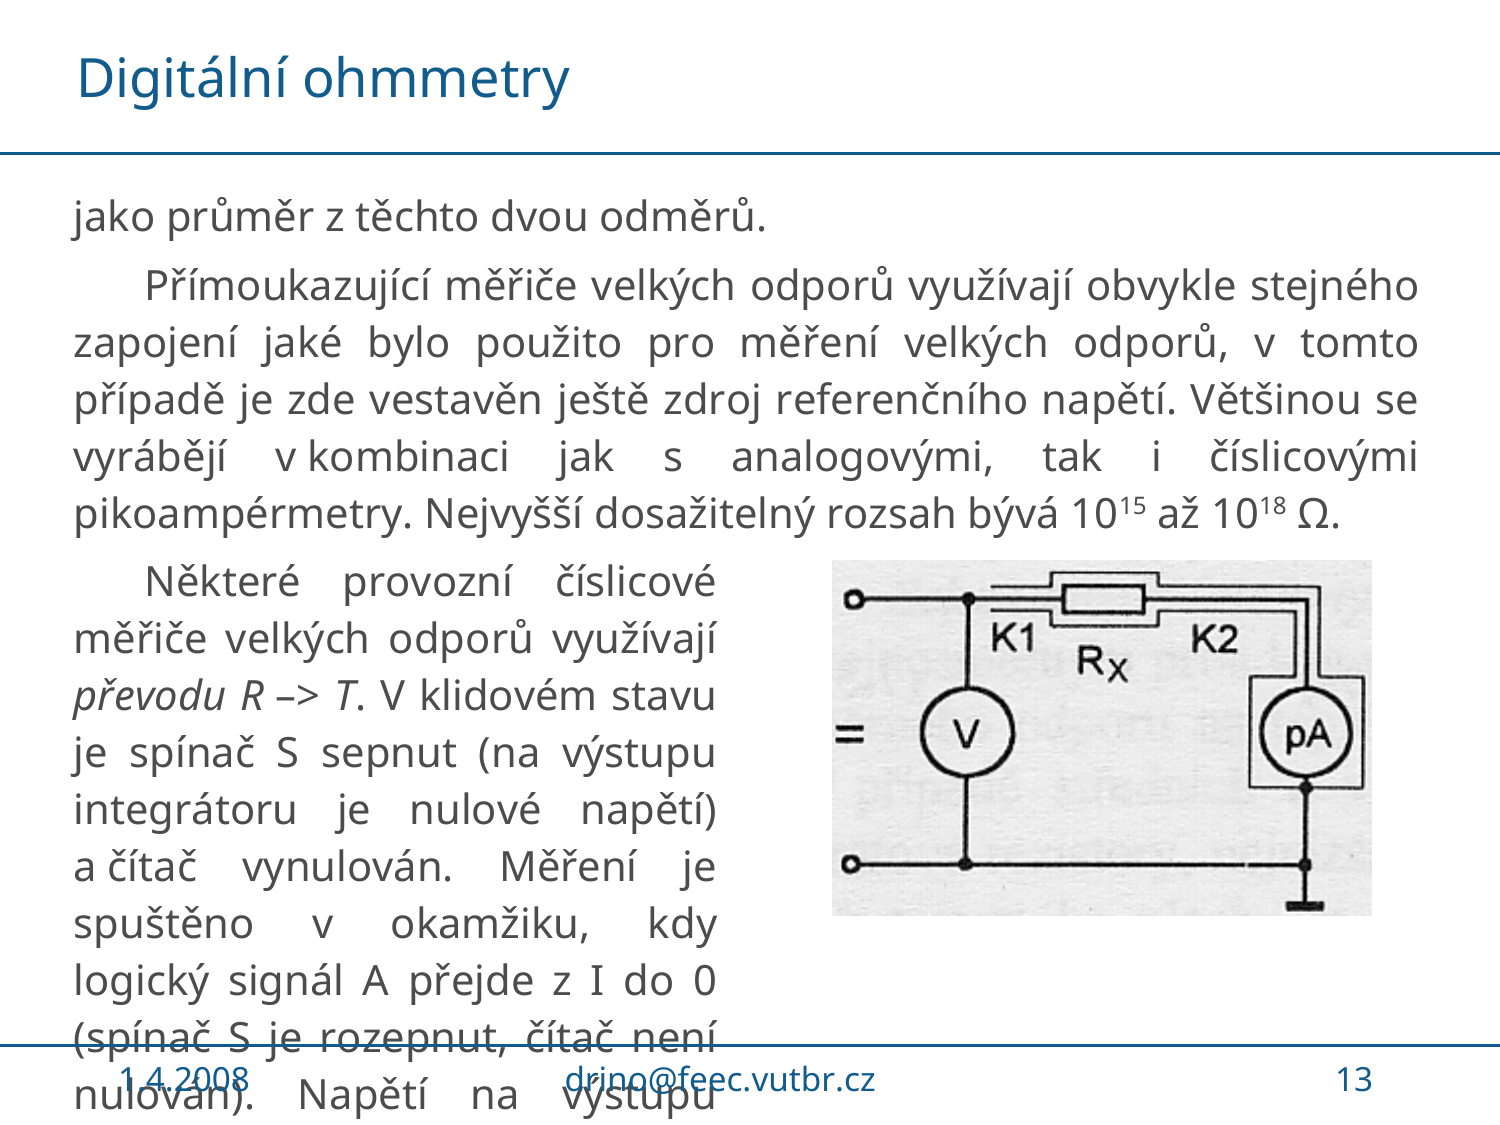

# Digitální ohmmetry
jako průměr z těchto dvou odměrů.
Přímoukazující měřiče velkých odporů využívají obvykle stejného zapojení jaké bylo použito pro měření velkých odporů, v tomto případě je zde vestavěn ještě zdroj referenčního napětí. Většinou se vyrábějí v kombinaci jak s analogovými, tak i číslicovými pikoampérmetry. Nejvyšší dosažitelný rozsah bývá 1015 až 1018 Ω.
Některé provozní číslicové měřiče velkých odporů využívají převodu R –> T. V klidovém stavu je spínač S sepnut (na výstupu integrátoru je nulové napětí) a čítač vynulován. Měření je spuštěno v okamžiku, kdy logický signál A přejde z I do 0 (spínač S je rozepnut, čítač není nulován). Napětí na výstupu integrátoru
1.4.2008
drino@feec.vutbr.cz